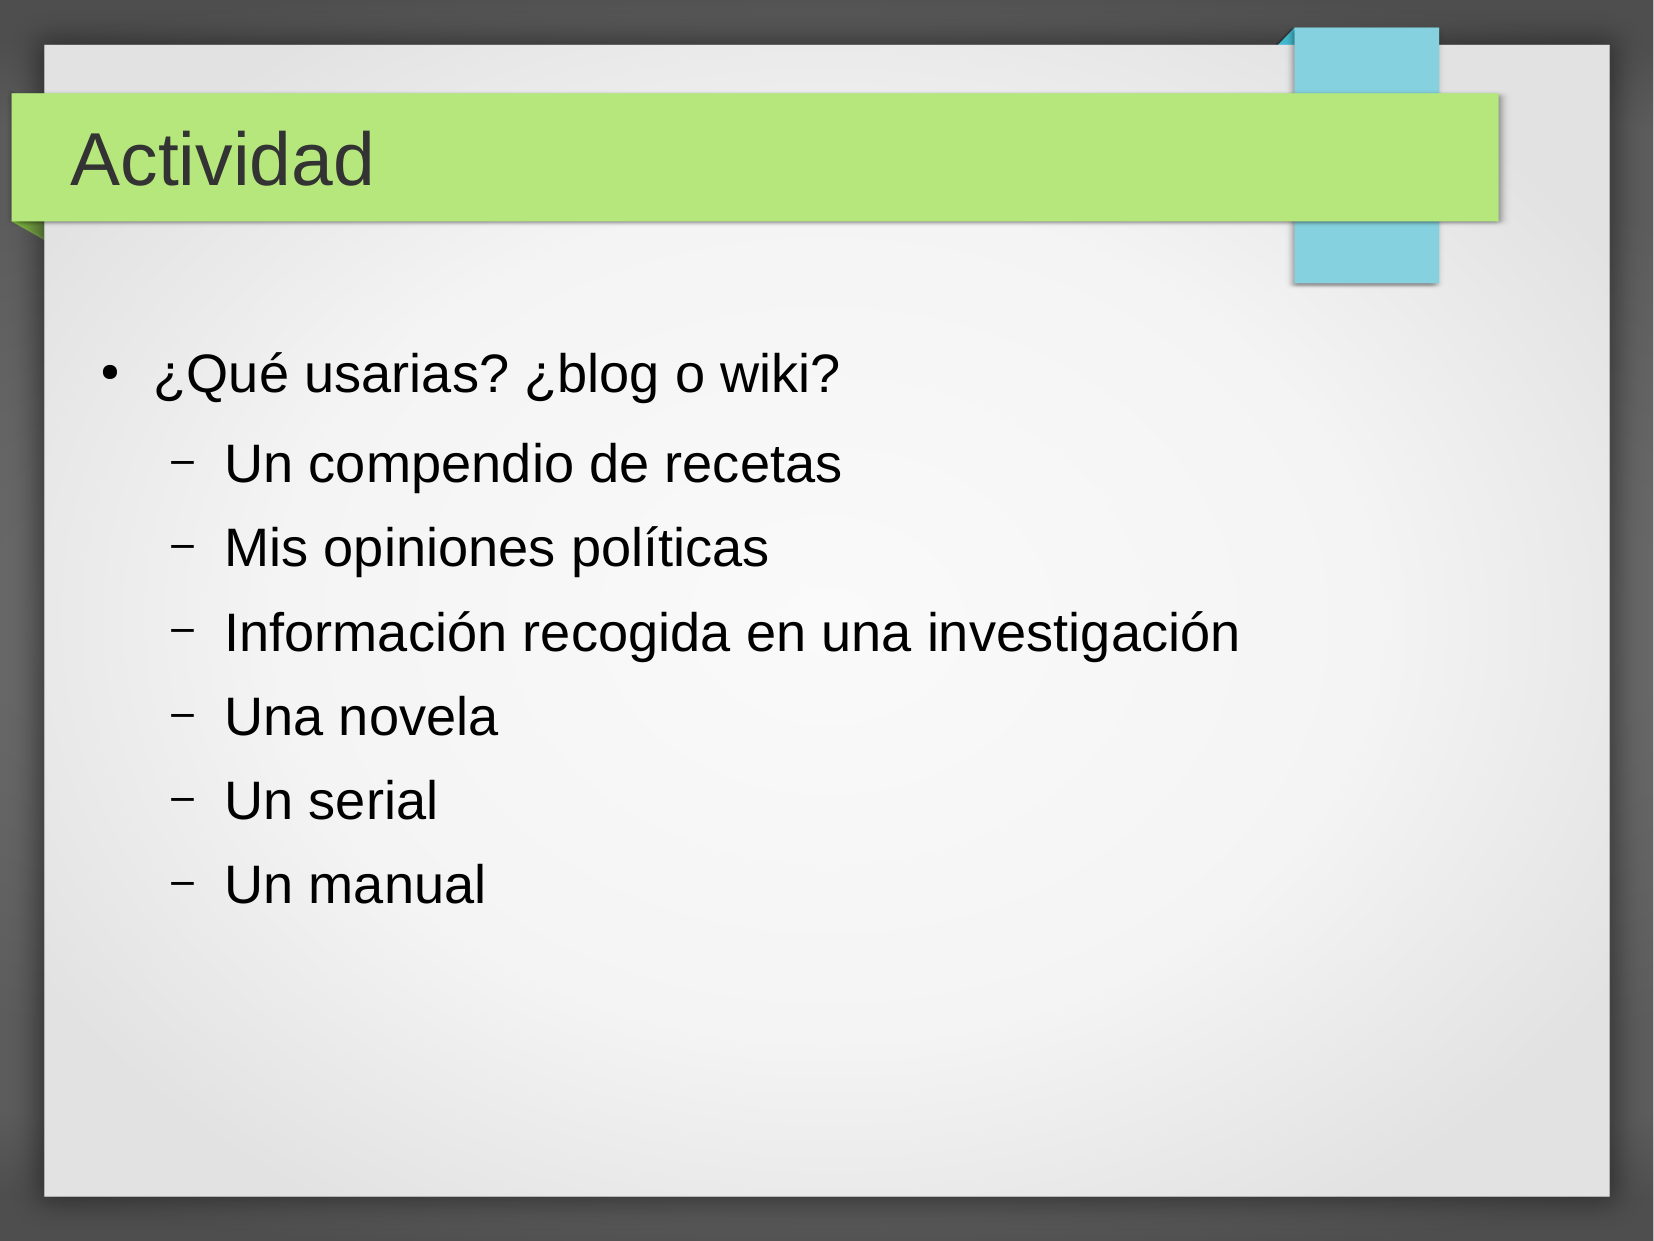

# Actividad
¿Qué usarias? ¿blog o wiki?
Un compendio de recetas
Mis opiniones políticas
Información recogida en una investigación
Una novela
Un serial
Un manual